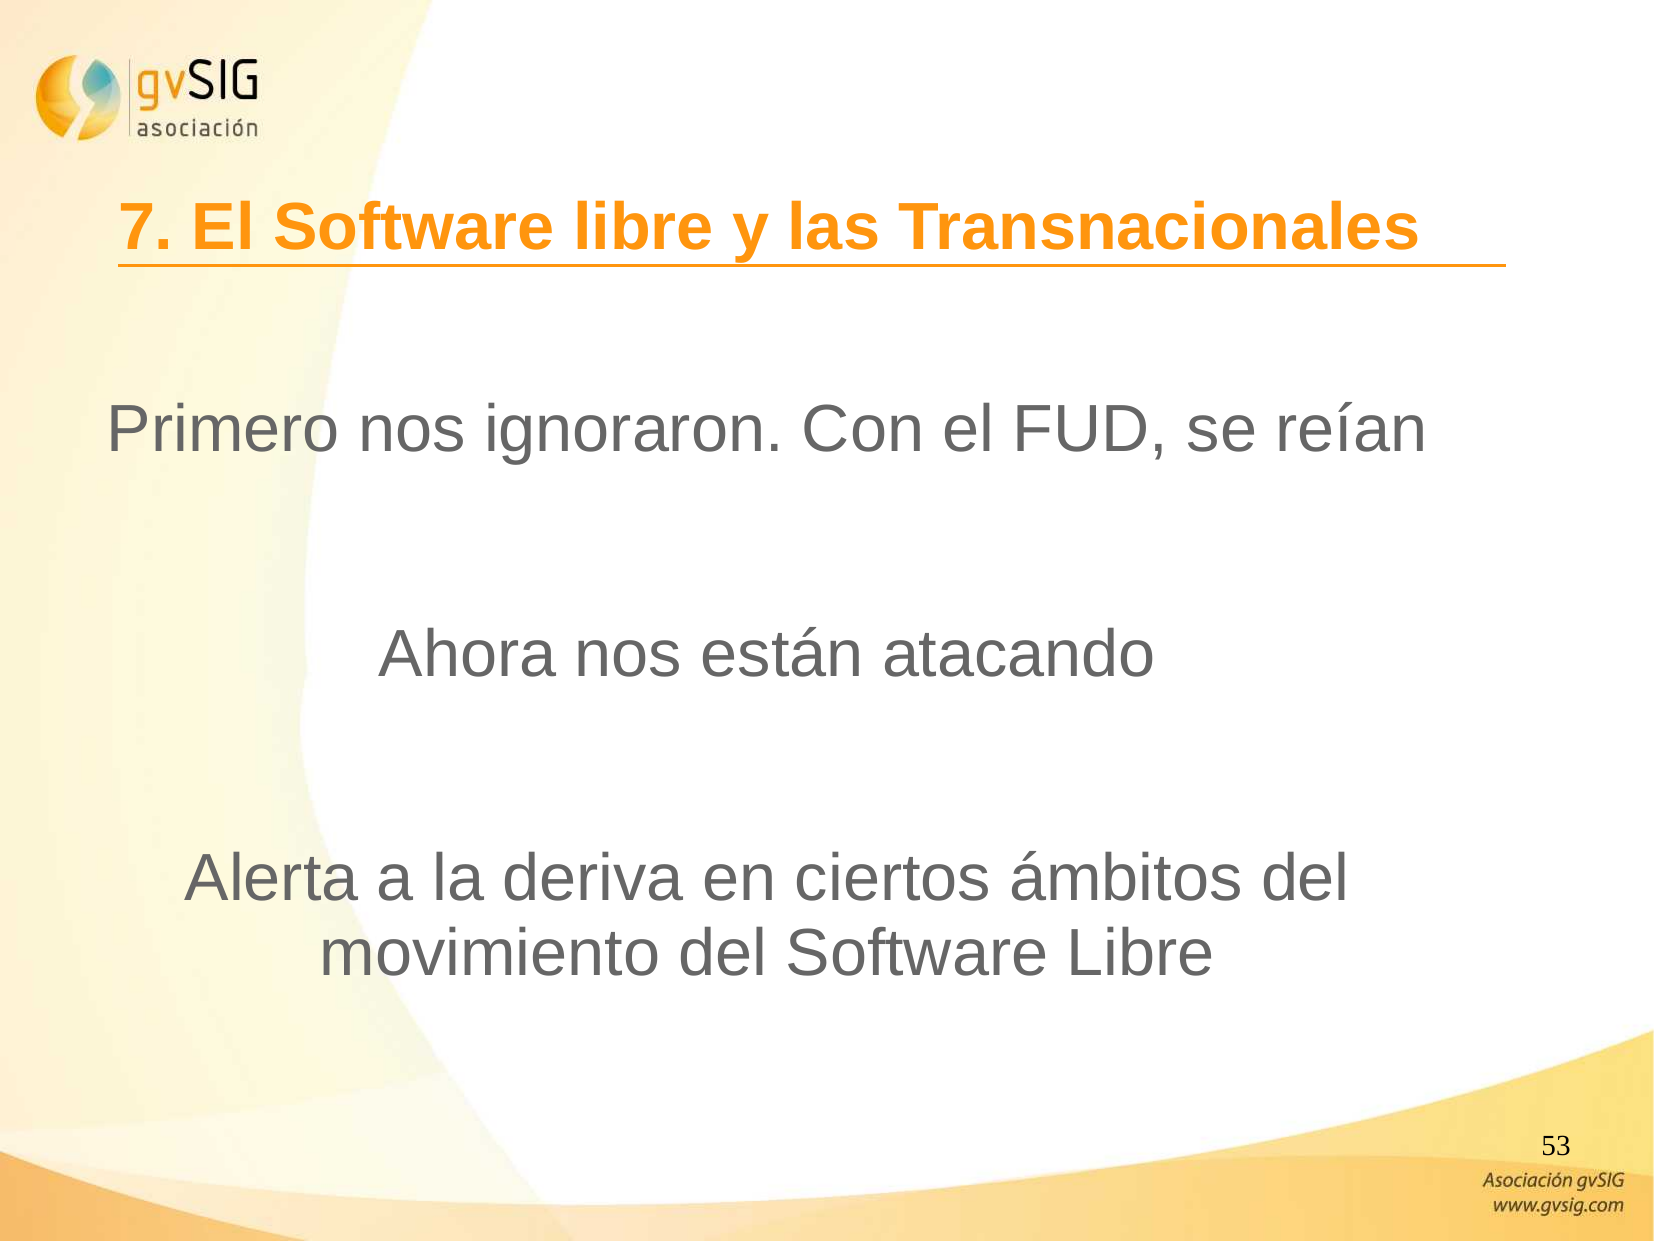

# 7. El Software libre y las Transnacionales
Primero nos ignoraron. Con el FUD, se reían
Ahora nos están atacando
Alerta a la deriva en ciertos ámbitos del movimiento del Software Libre
53